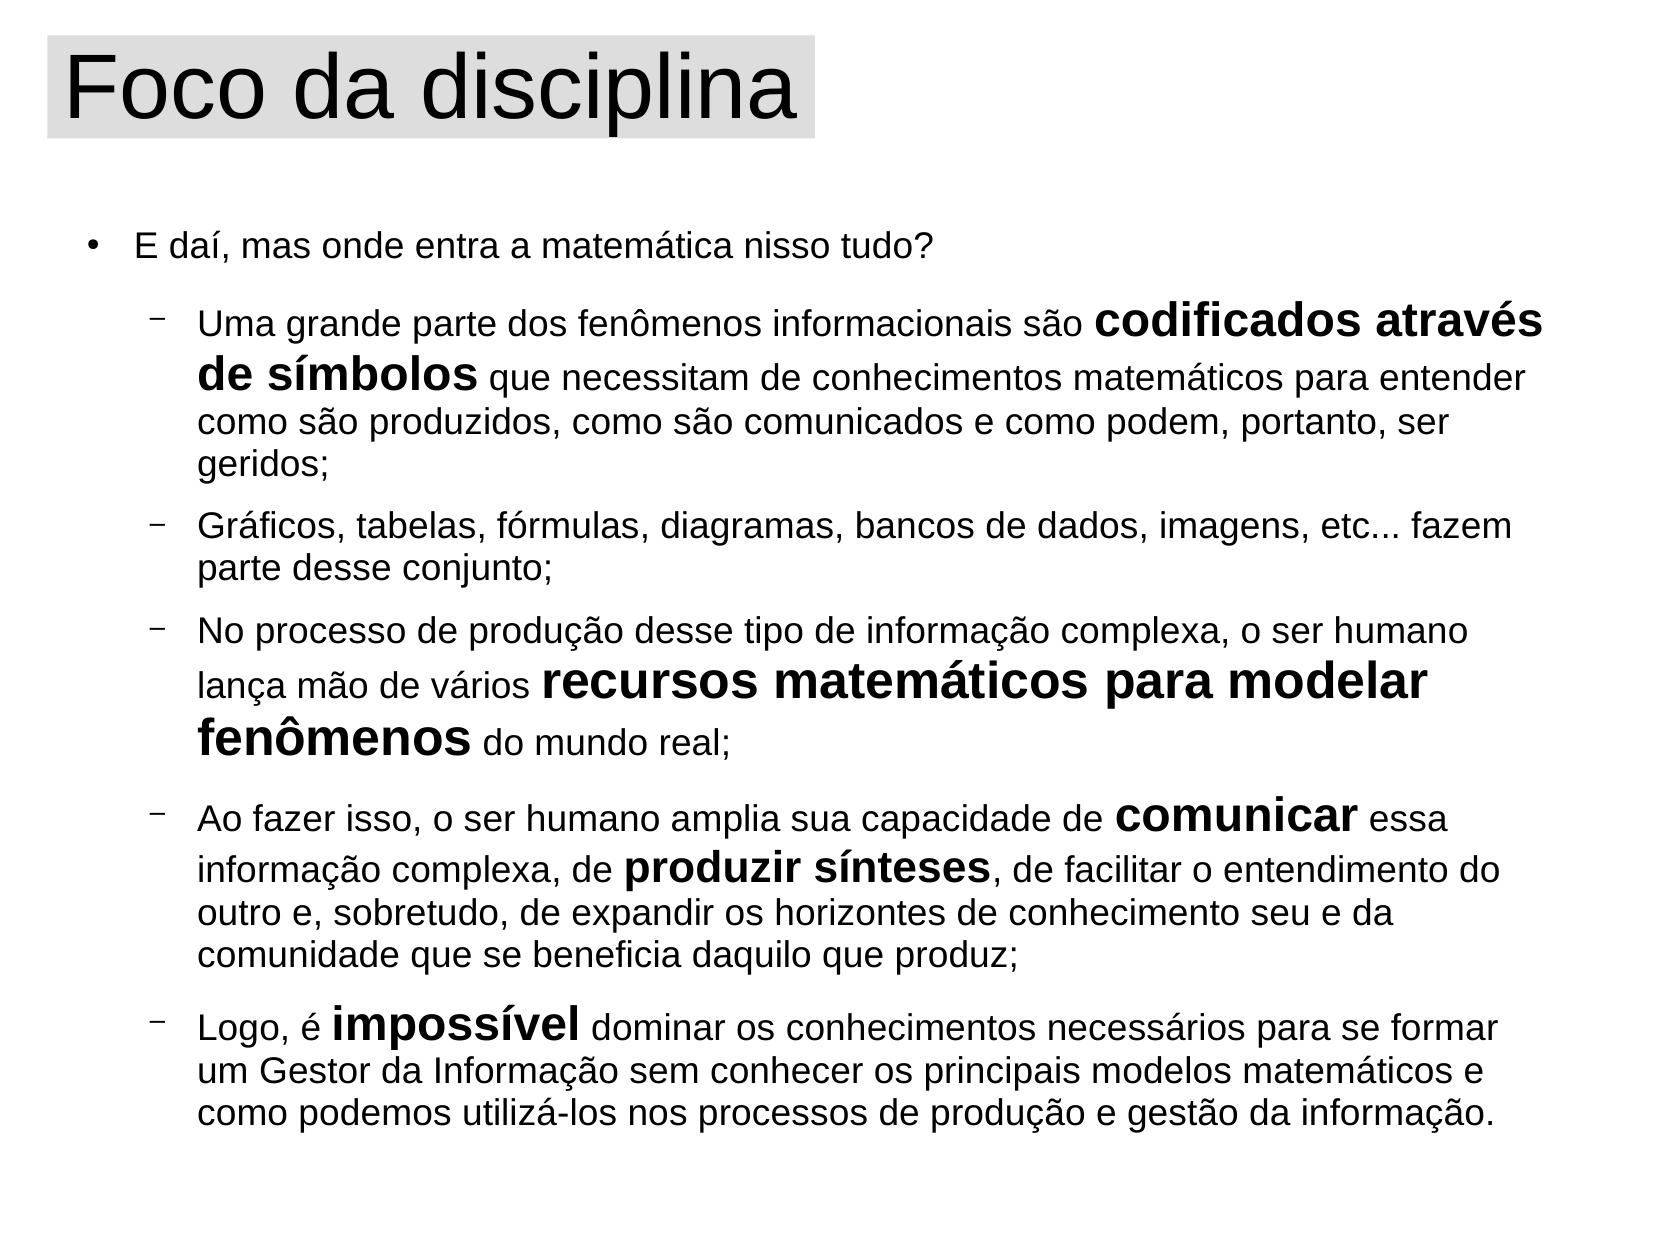

Foco da disciplina
# E daí, mas onde entra a matemática nisso tudo?
Uma grande parte dos fenômenos informacionais são codificados através de símbolos que necessitam de conhecimentos matemáticos para entender como são produzidos, como são comunicados e como podem, portanto, ser geridos;
Gráficos, tabelas, fórmulas, diagramas, bancos de dados, imagens, etc... fazem parte desse conjunto;
No processo de produção desse tipo de informação complexa, o ser humano lança mão de vários recursos matemáticos para modelar fenômenos do mundo real;
Ao fazer isso, o ser humano amplia sua capacidade de comunicar essa informação complexa, de produzir sínteses, de facilitar o entendimento do outro e, sobretudo, de expandir os horizontes de conhecimento seu e da comunidade que se beneficia daquilo que produz;
Logo, é impossível dominar os conhecimentos necessários para se formar um Gestor da Informação sem conhecer os principais modelos matemáticos e como podemos utilizá-los nos processos de produção e gestão da informação.